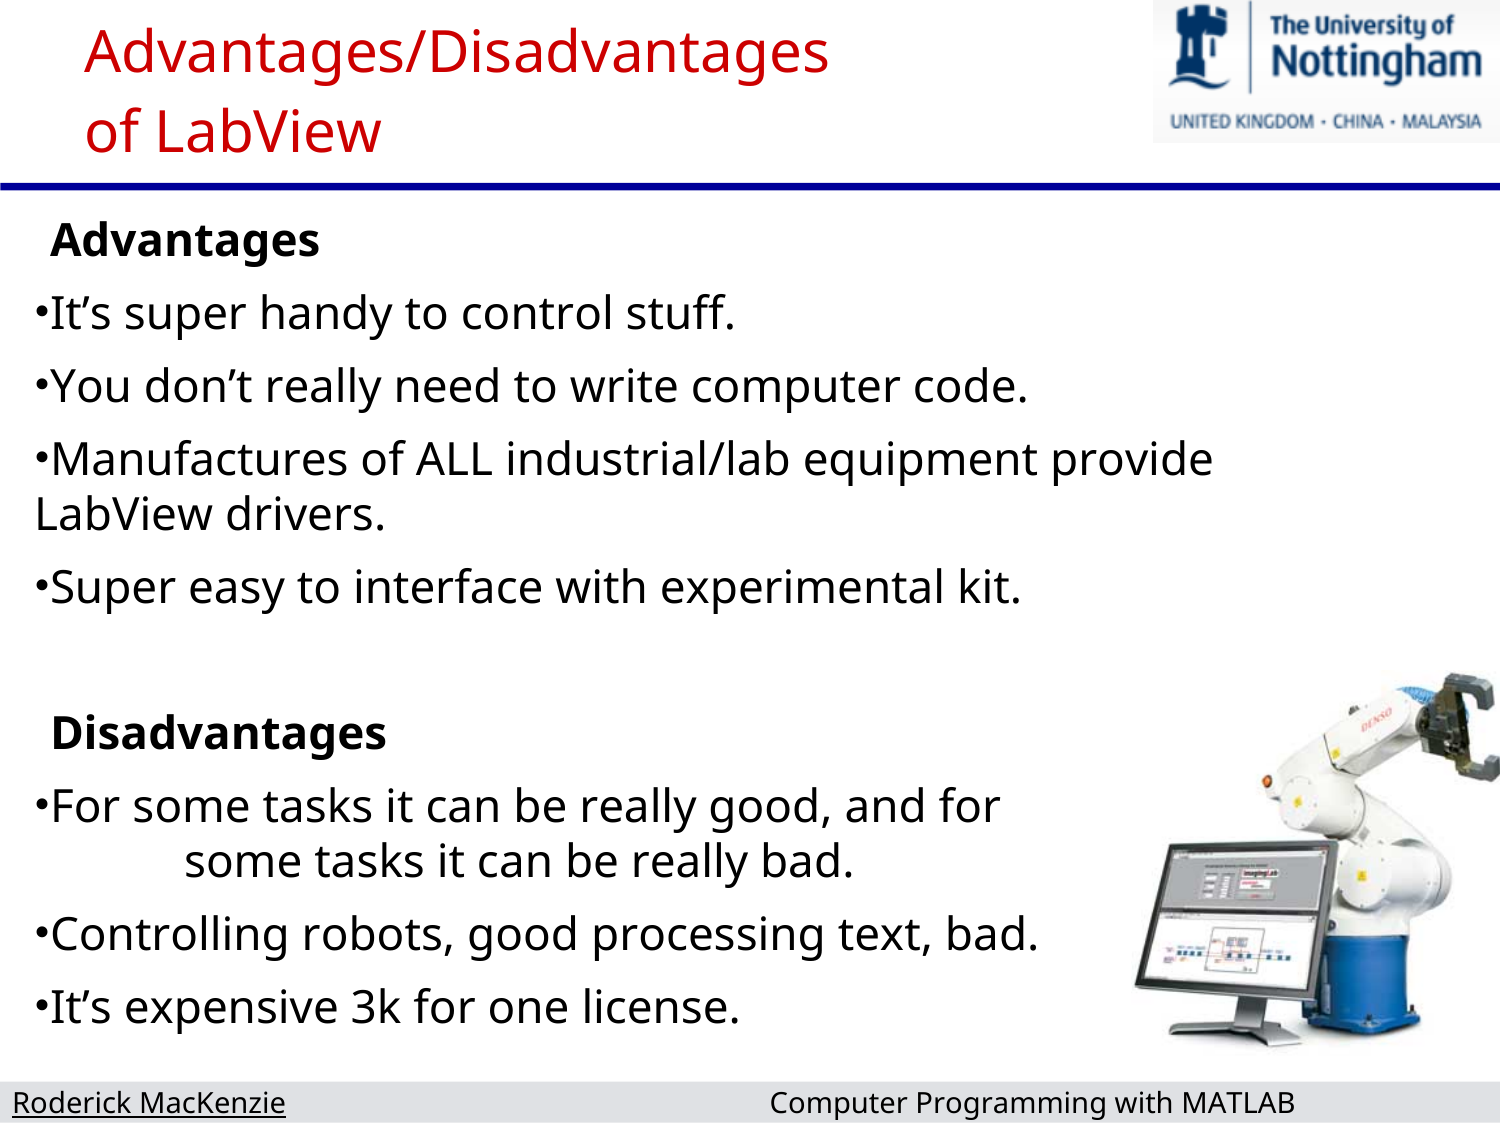

# Advantages/Disadvantages of LabView
Advantages
It’s super handy to control stuff.
You don’t really need to write computer code.
Manufactures of ALL industrial/lab equipment provide LabView drivers.
Super easy to interface with experimental kit.
Disadvantages
For some tasks it can be really good, and for
	some tasks it can be really bad.
Controlling robots, good processing text, bad.
It’s expensive 3k for one license.